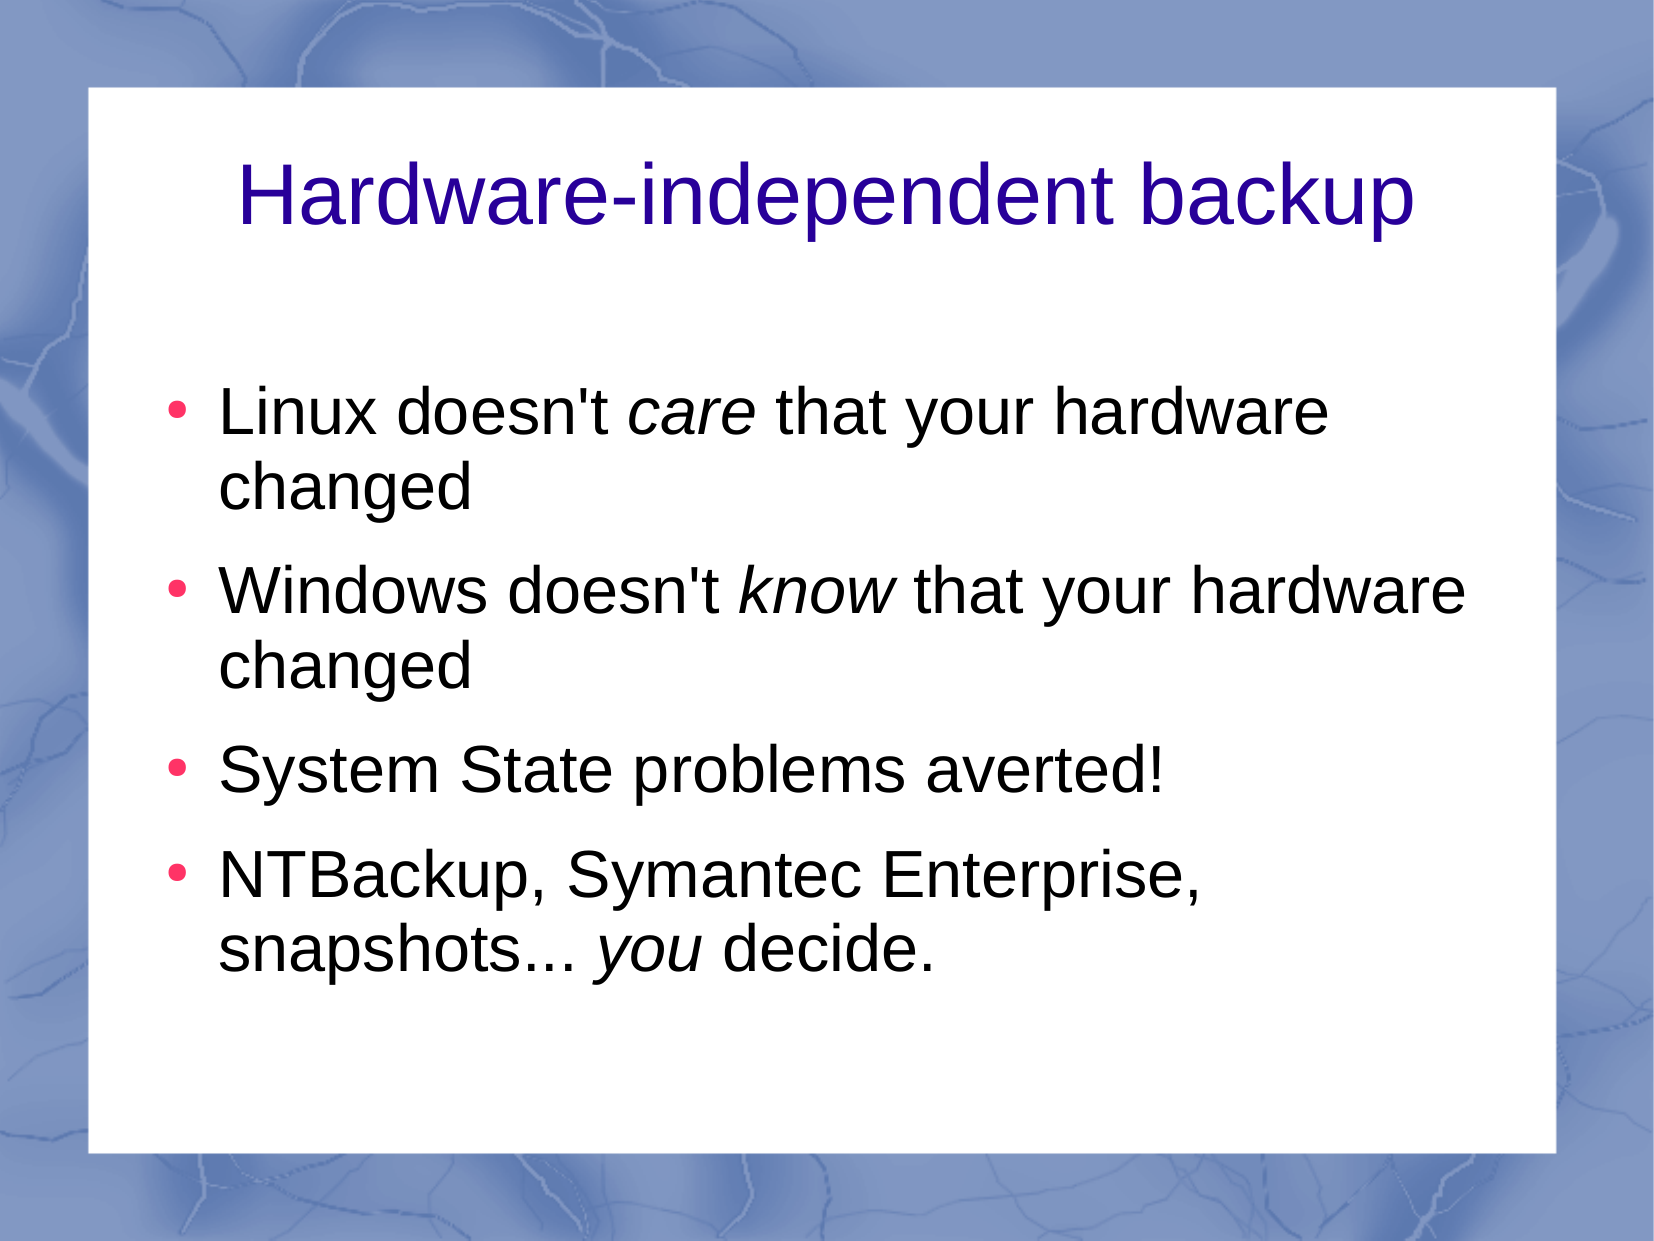

# Hardware-independent backup
Linux doesn't care that your hardware changed
Windows doesn't know that your hardware changed
System State problems averted!
NTBackup, Symantec Enterprise, snapshots... you decide.